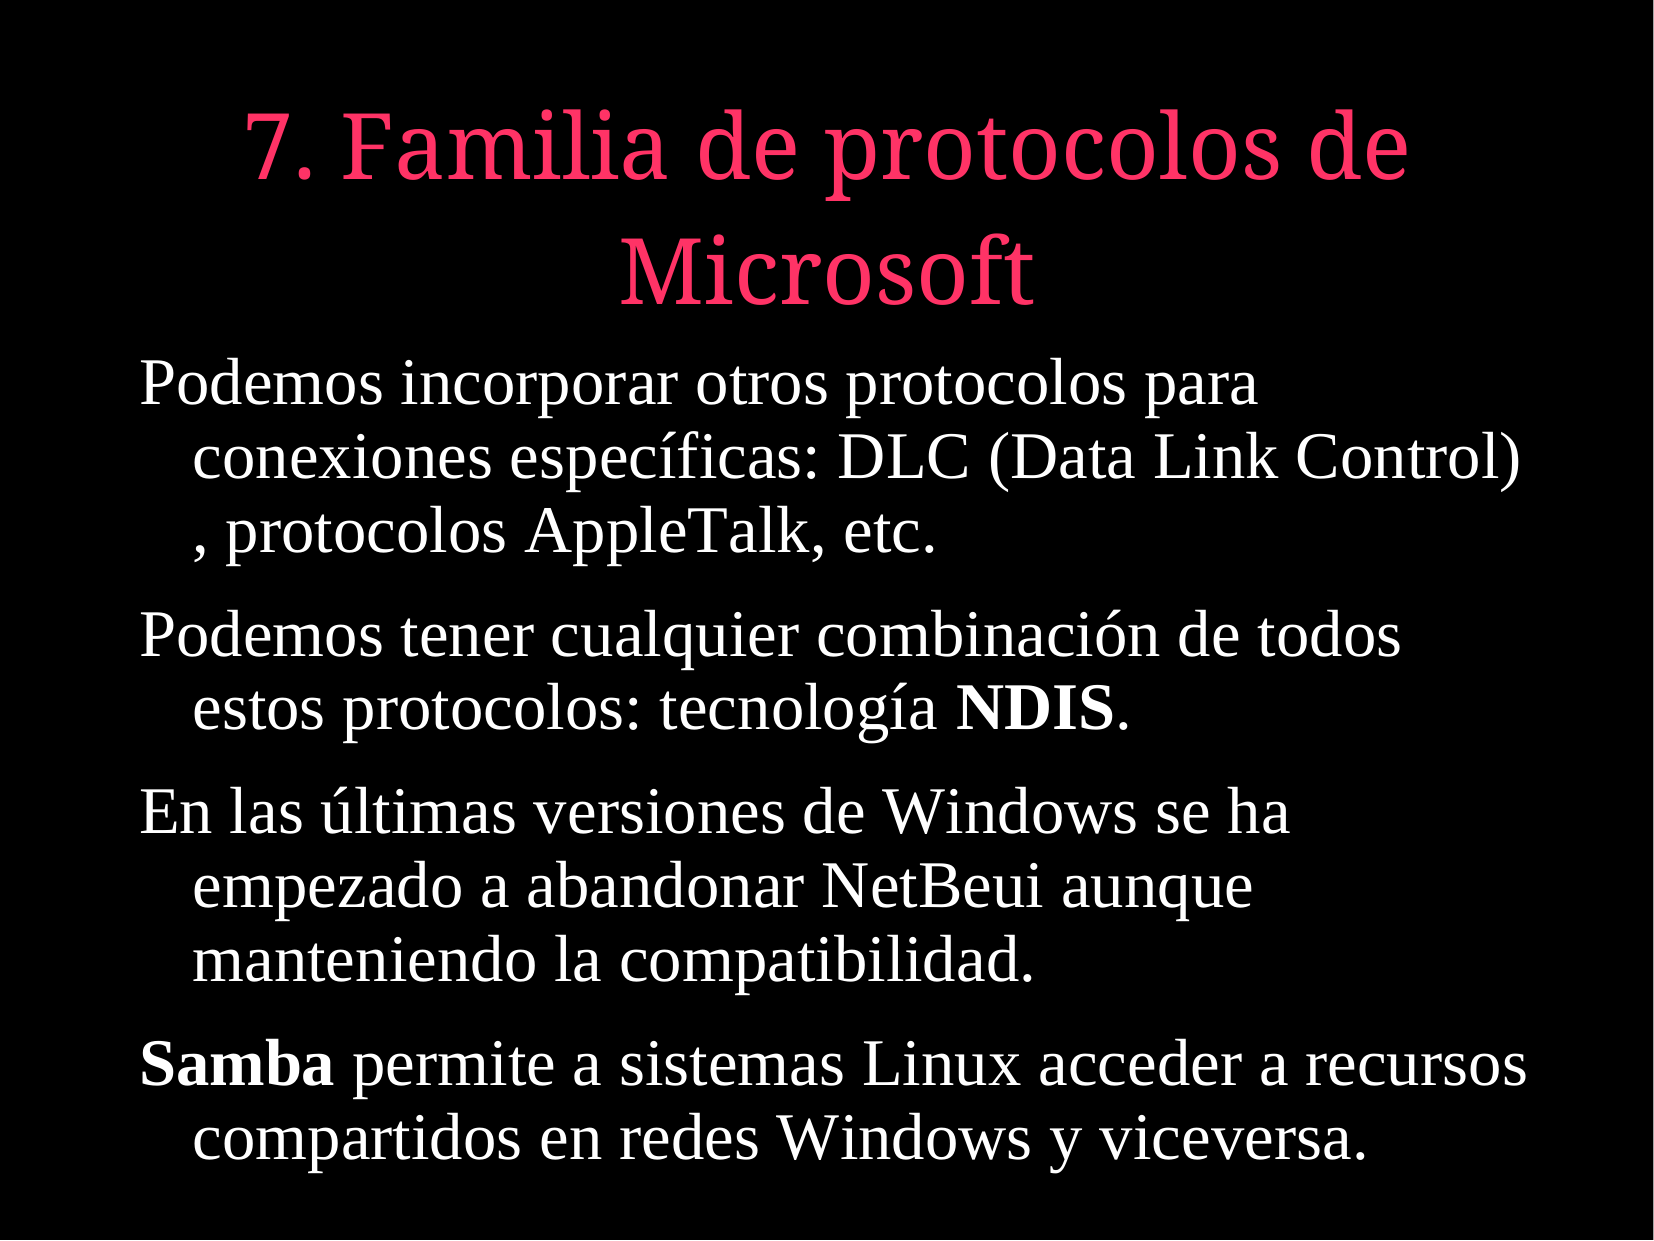

# 7. Familia de protocolos de Microsoft
Podemos incorporar otros protocolos para conexiones específicas: DLC (Data Link Control) , protocolos AppleTalk, etc.
Podemos tener cualquier combinación de todos estos protocolos: tecnología NDIS.
En las últimas versiones de Windows se ha empezado a abandonar NetBeui aunque manteniendo la compatibilidad.
Samba permite a sistemas Linux acceder a recursos compartidos en redes Windows y viceversa.